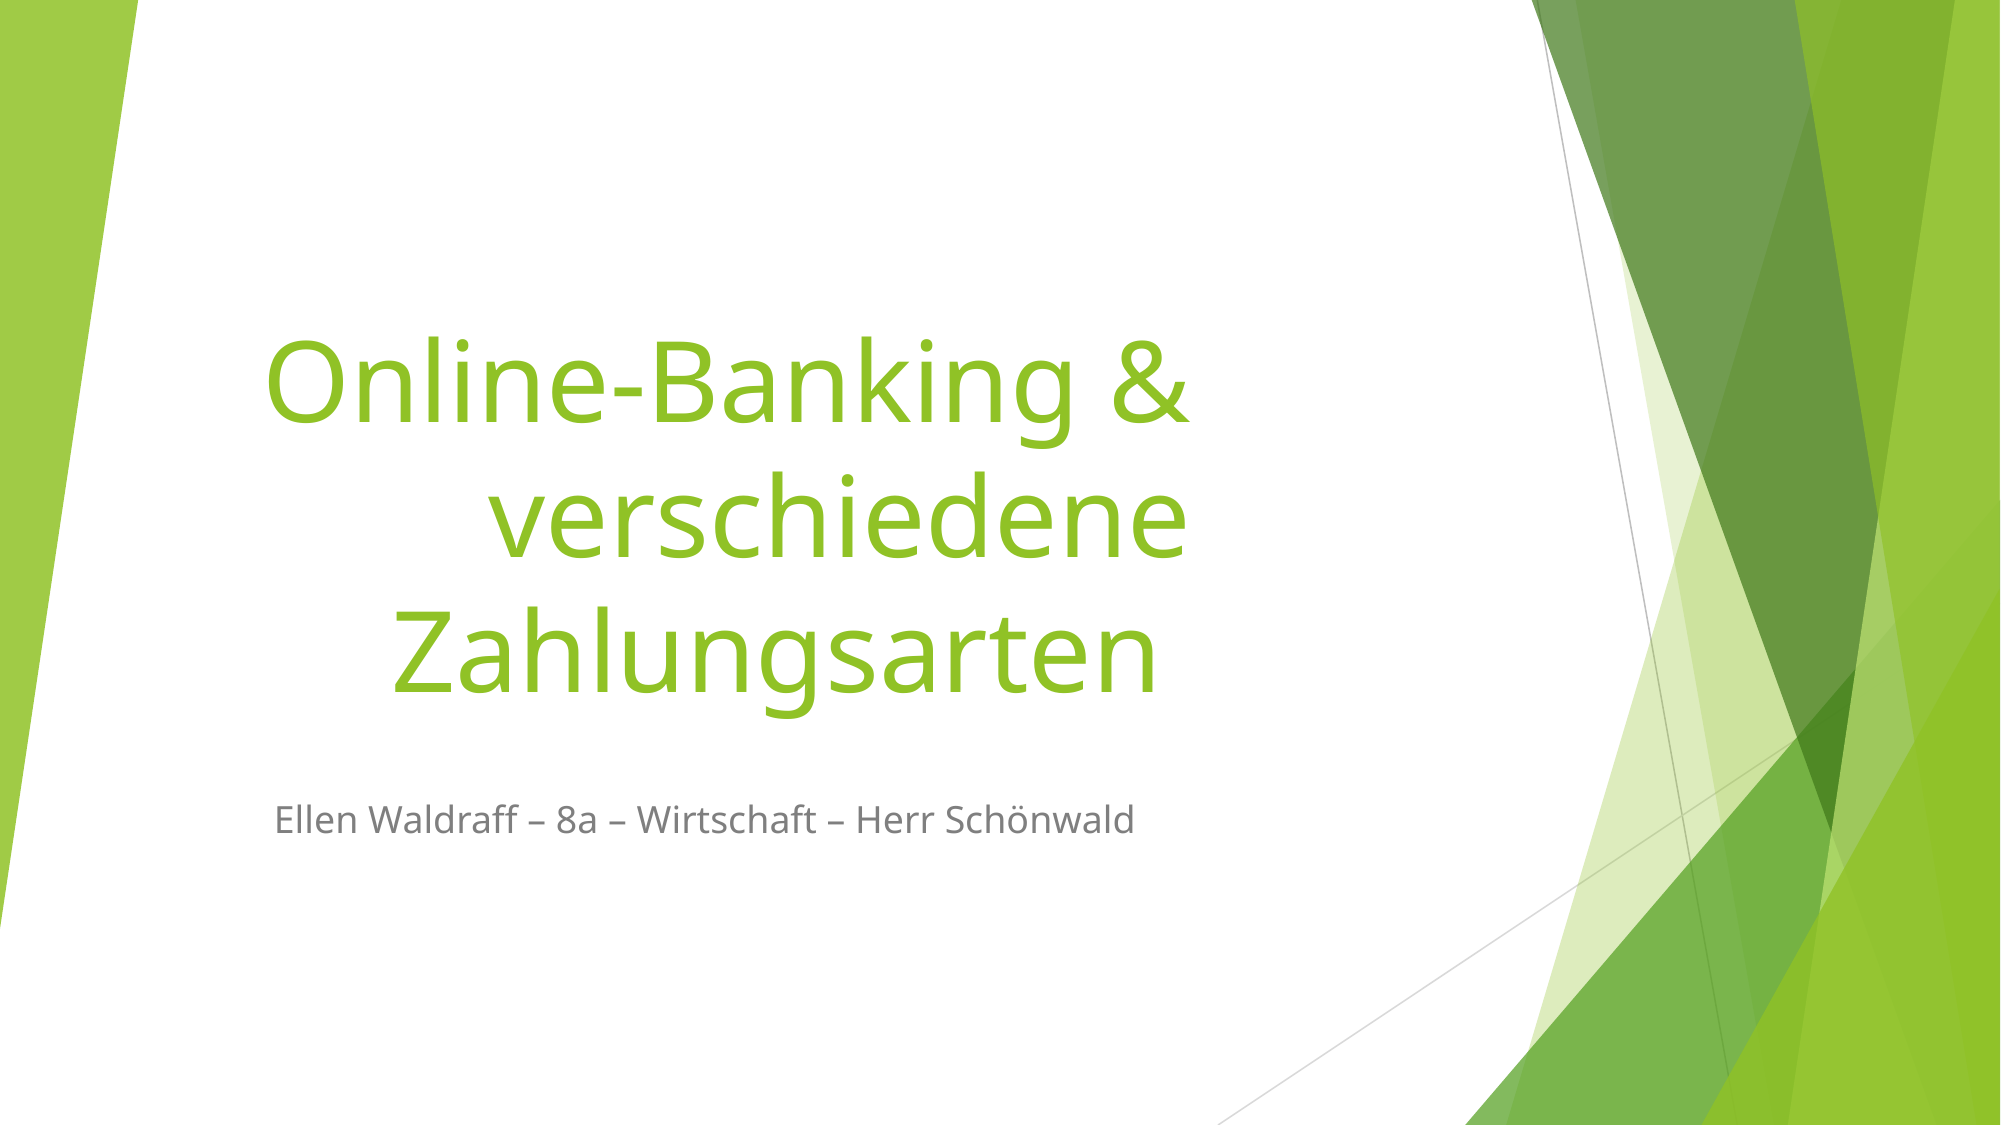

# Online-Banking & verschiedene Zahlungsarten
Ellen Waldraff – 8a – Wirtschaft – Herr Schönwald